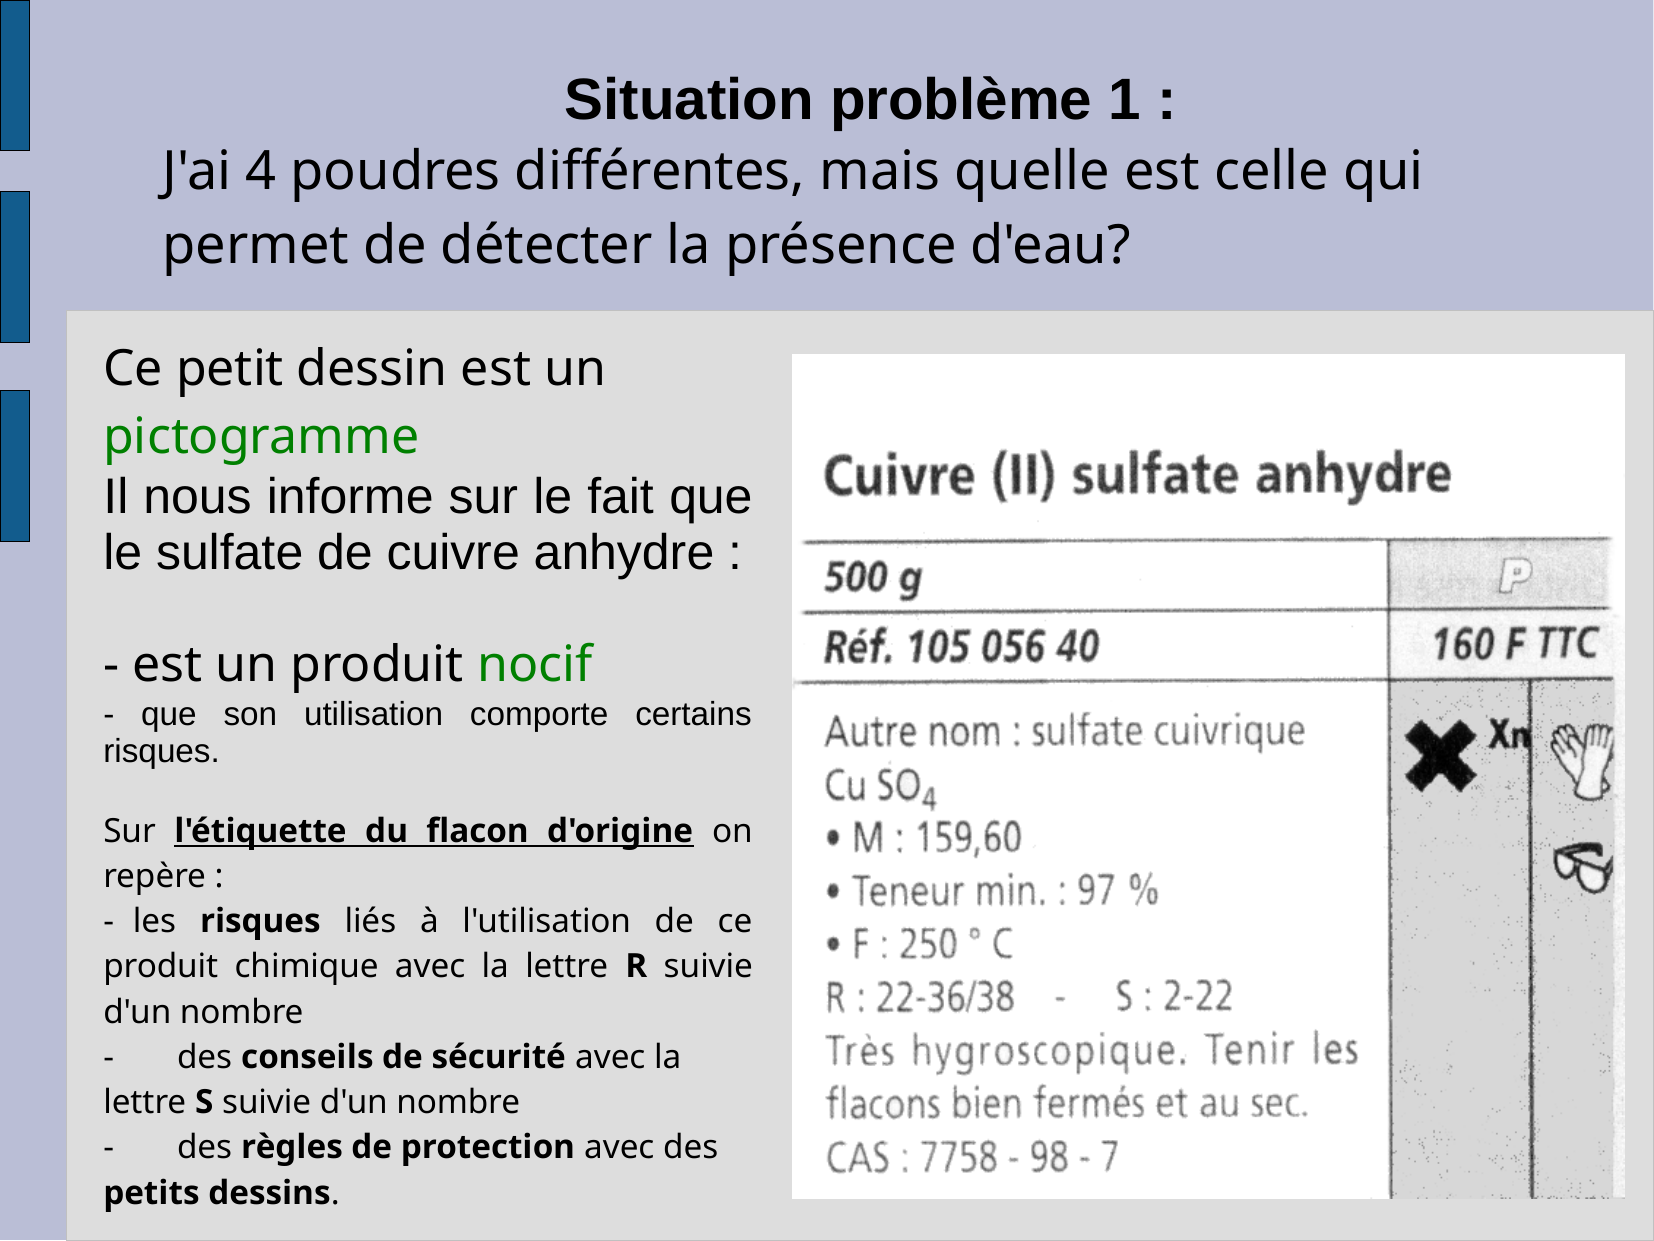

Situation problème 1 :
J'ai 4 poudres différentes, mais quelle est celle qui permet de détecter la présence d'eau?
Ce petit dessin est un pictogramme
Il nous informe sur le fait que le sulfate de cuivre anhydre :
- est un produit nocif
- que son utilisation comporte certains risques.
Sur l'étiquette du flacon d'origine on repère :
-	les risques liés à l'utilisation de ce produit chimique avec la lettre R suivie d'un nombre
-	des conseils de sécurité avec la lettre S suivie d'un nombre
-	des règles de protection avec des petits dessins.